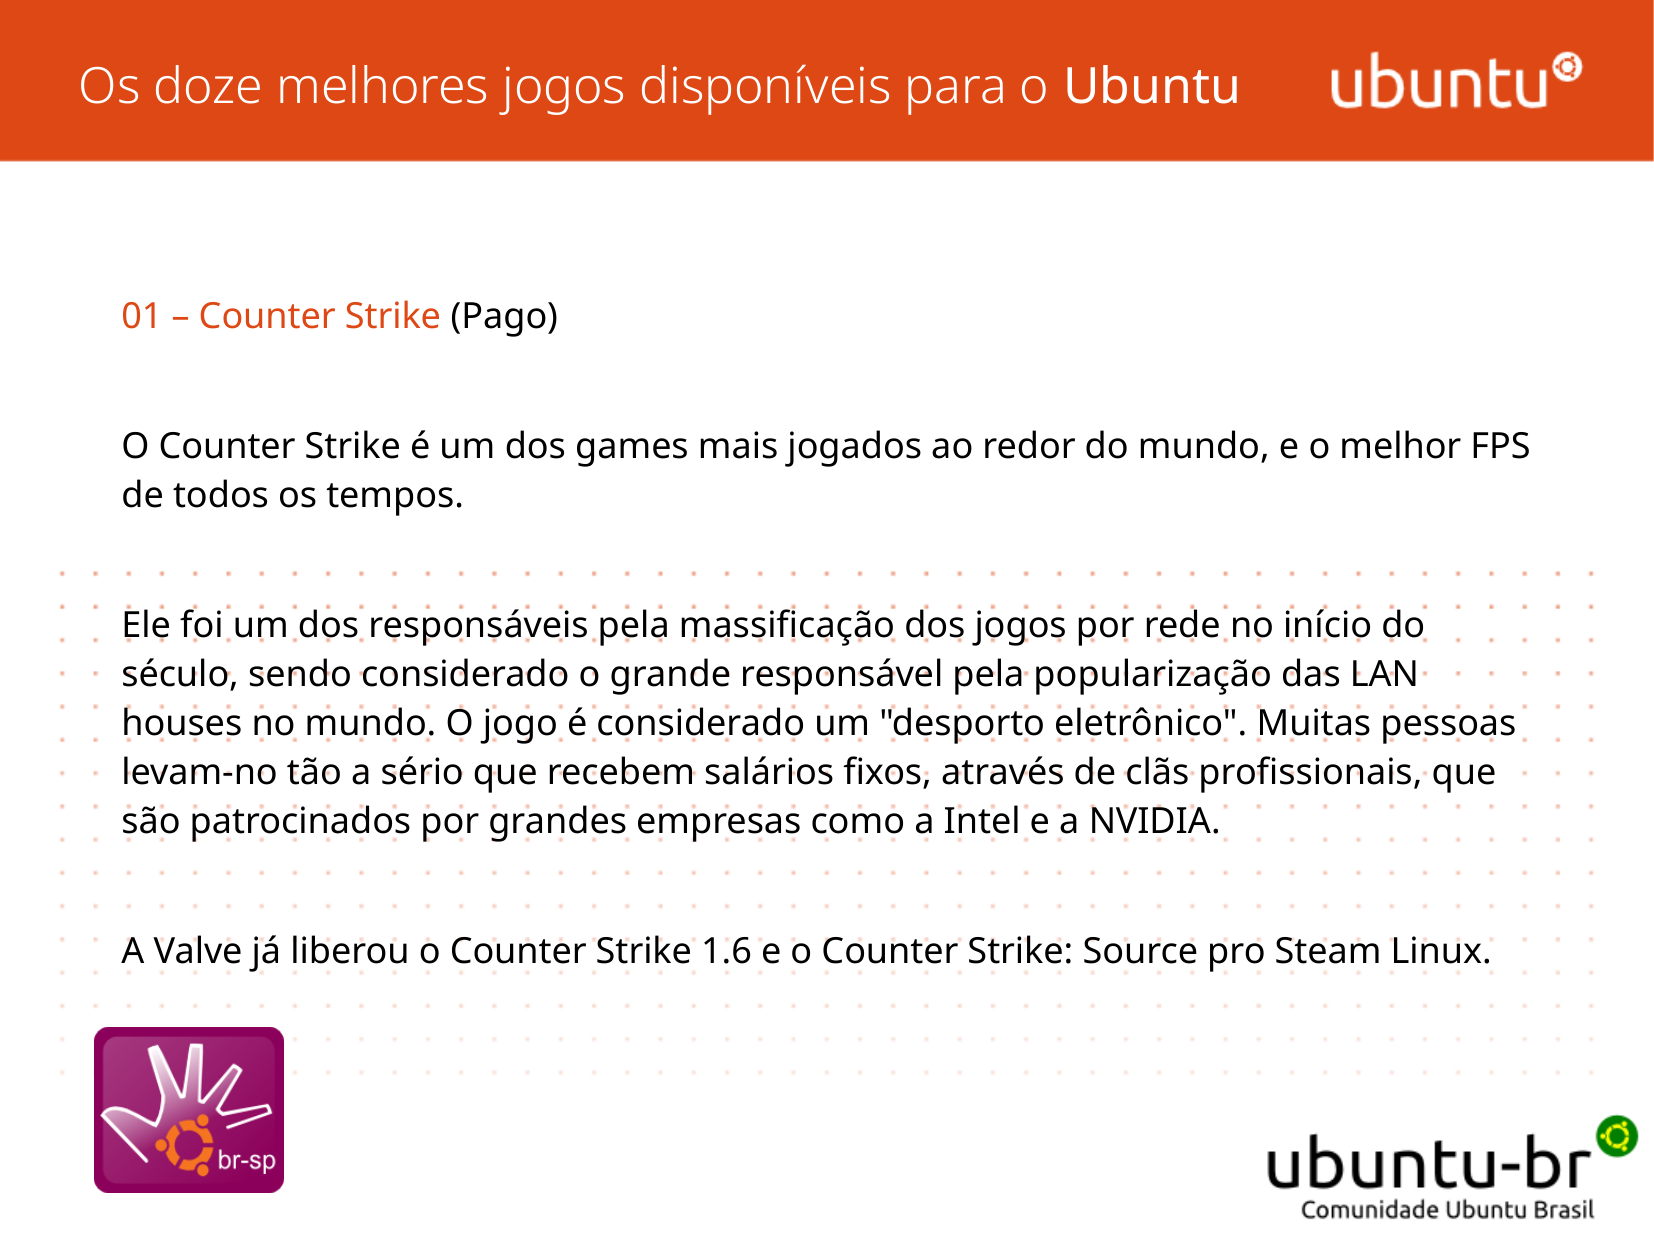

# Os doze melhores jogos disponíveis para o Ubuntu
01 – Counter Strike (Pago)
O Counter Strike é um dos games mais jogados ao redor do mundo, e o melhor FPS de todos os tempos.
Ele foi um dos responsáveis pela massificação dos jogos por rede no início do século, sendo considerado o grande responsável pela popularização das LAN houses no mundo. O jogo é considerado um "desporto eletrônico". Muitas pessoas levam-no tão a sério que recebem salários fixos, através de clãs profissionais, que são patrocinados por grandes empresas como a Intel e a NVIDIA.
A Valve já liberou o Counter Strike 1.6 e o Counter Strike: Source pro Steam Linux.